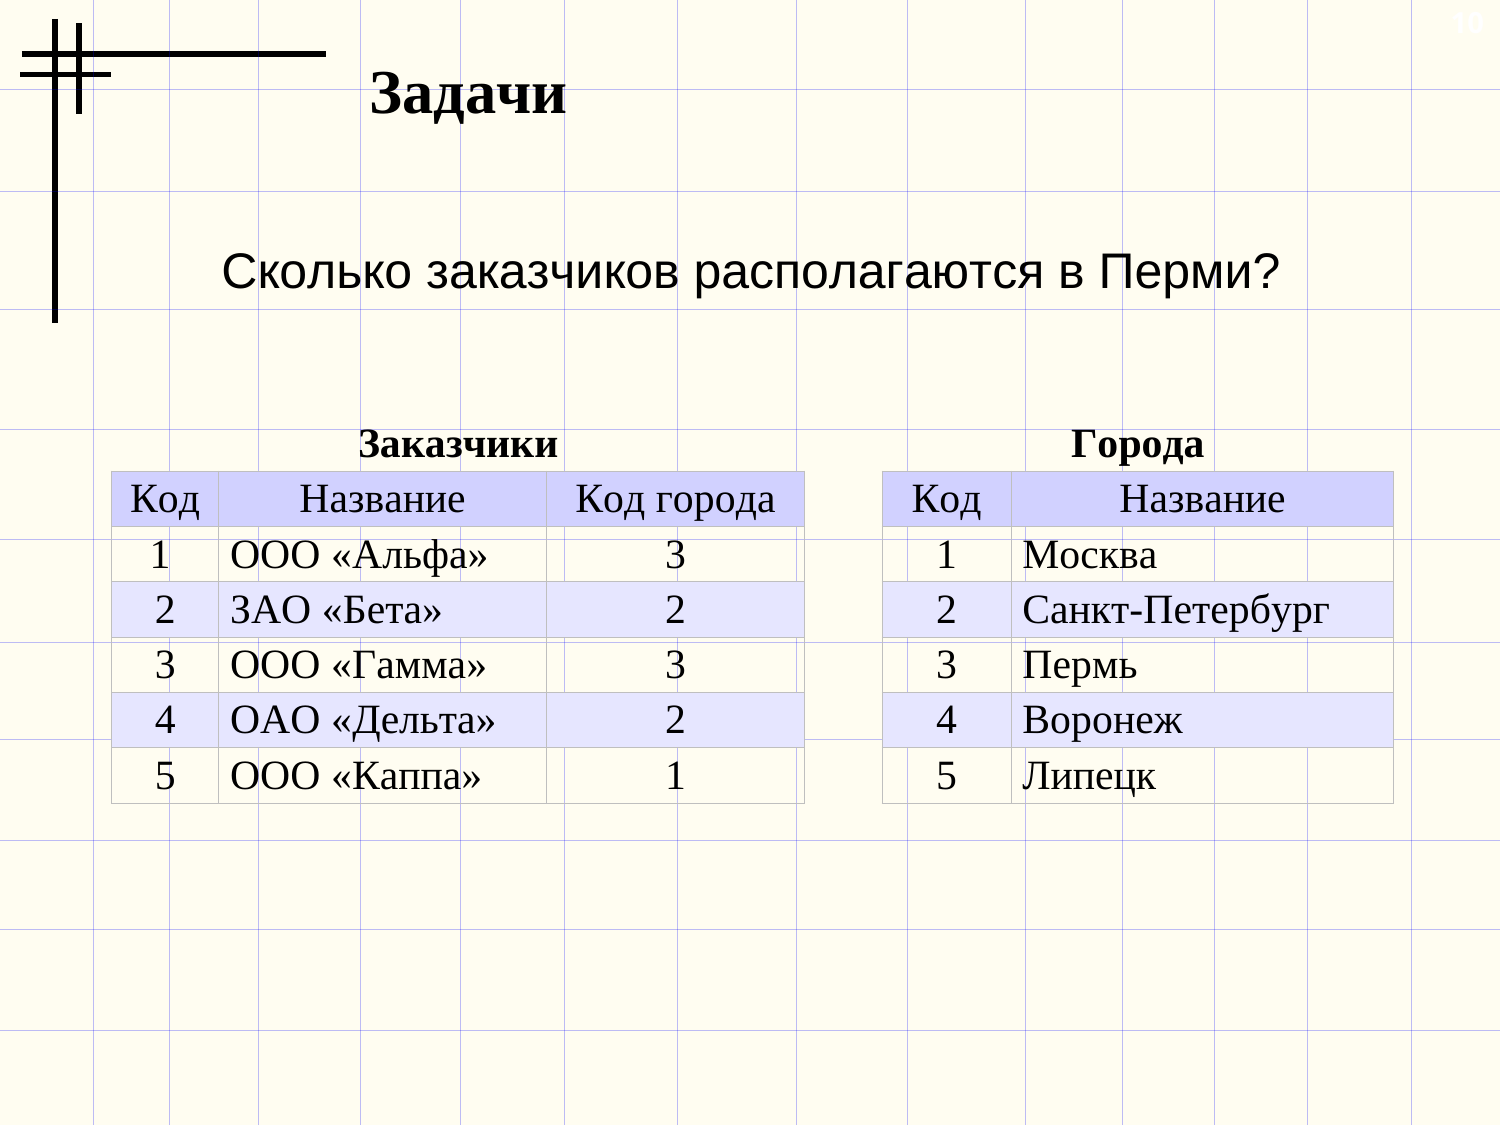

# Задачи
Сколько заказчиков располагаются в Перми?
| Заказчики | | | | Города | |
| --- | --- | --- | --- | --- | --- |
| Код | Название | Код города | | Код | Название |
| 1 | ООО «Альфа» | 3 | | 1 | Москва |
| 2 | ЗАО «Бета» | 2 | | 2 | Санкт-Петербург |
| 3 | ООО «Гамма» | 3 | | 3 | Пермь |
| 4 | ОАО «Дельта» | 2 | | 4 | Воронеж |
| 5 | ООО «Каппа» | 1 | | 5 | Липецк |